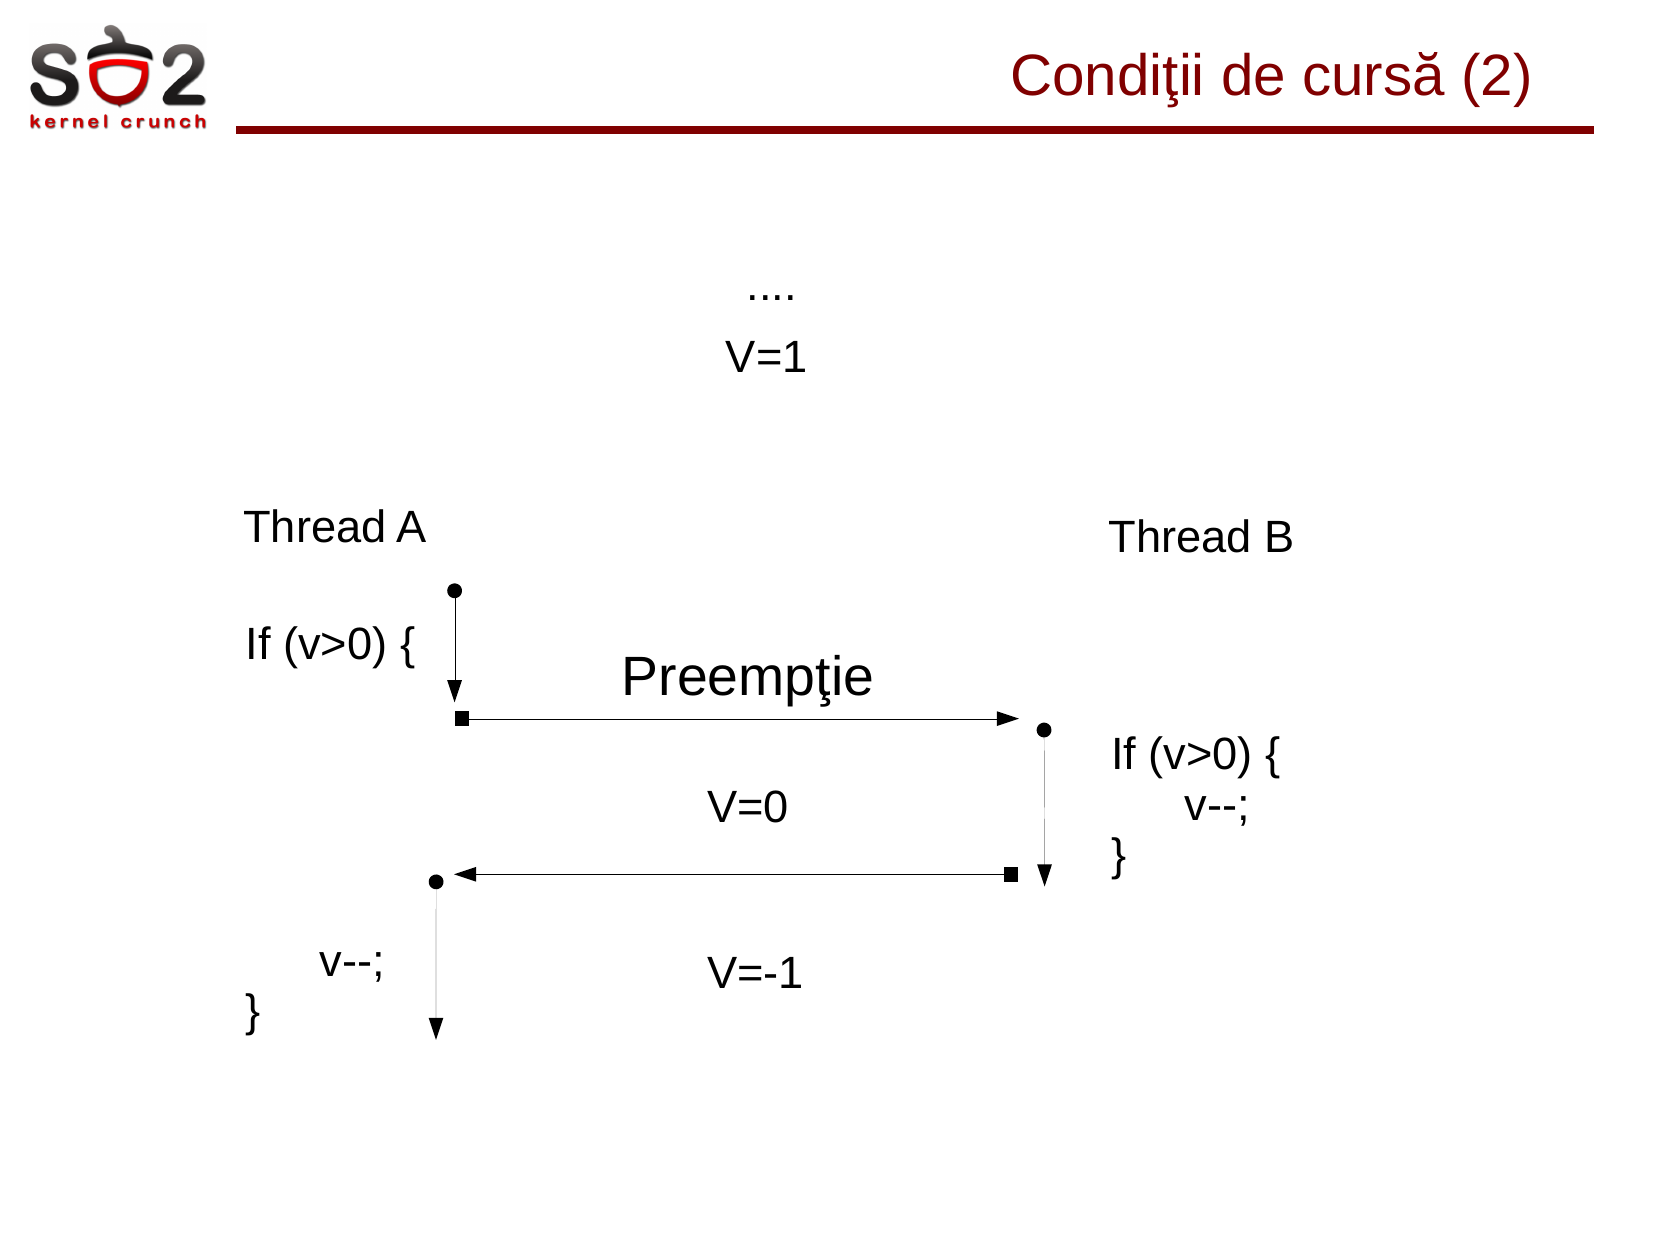

# Condiţii de cursă (2)
....
V=1
Thread A
Thread B
If (v>0) {
Preempţie
If (v>0) {
	v--;
}
V=0
	v--;
}
V=-1